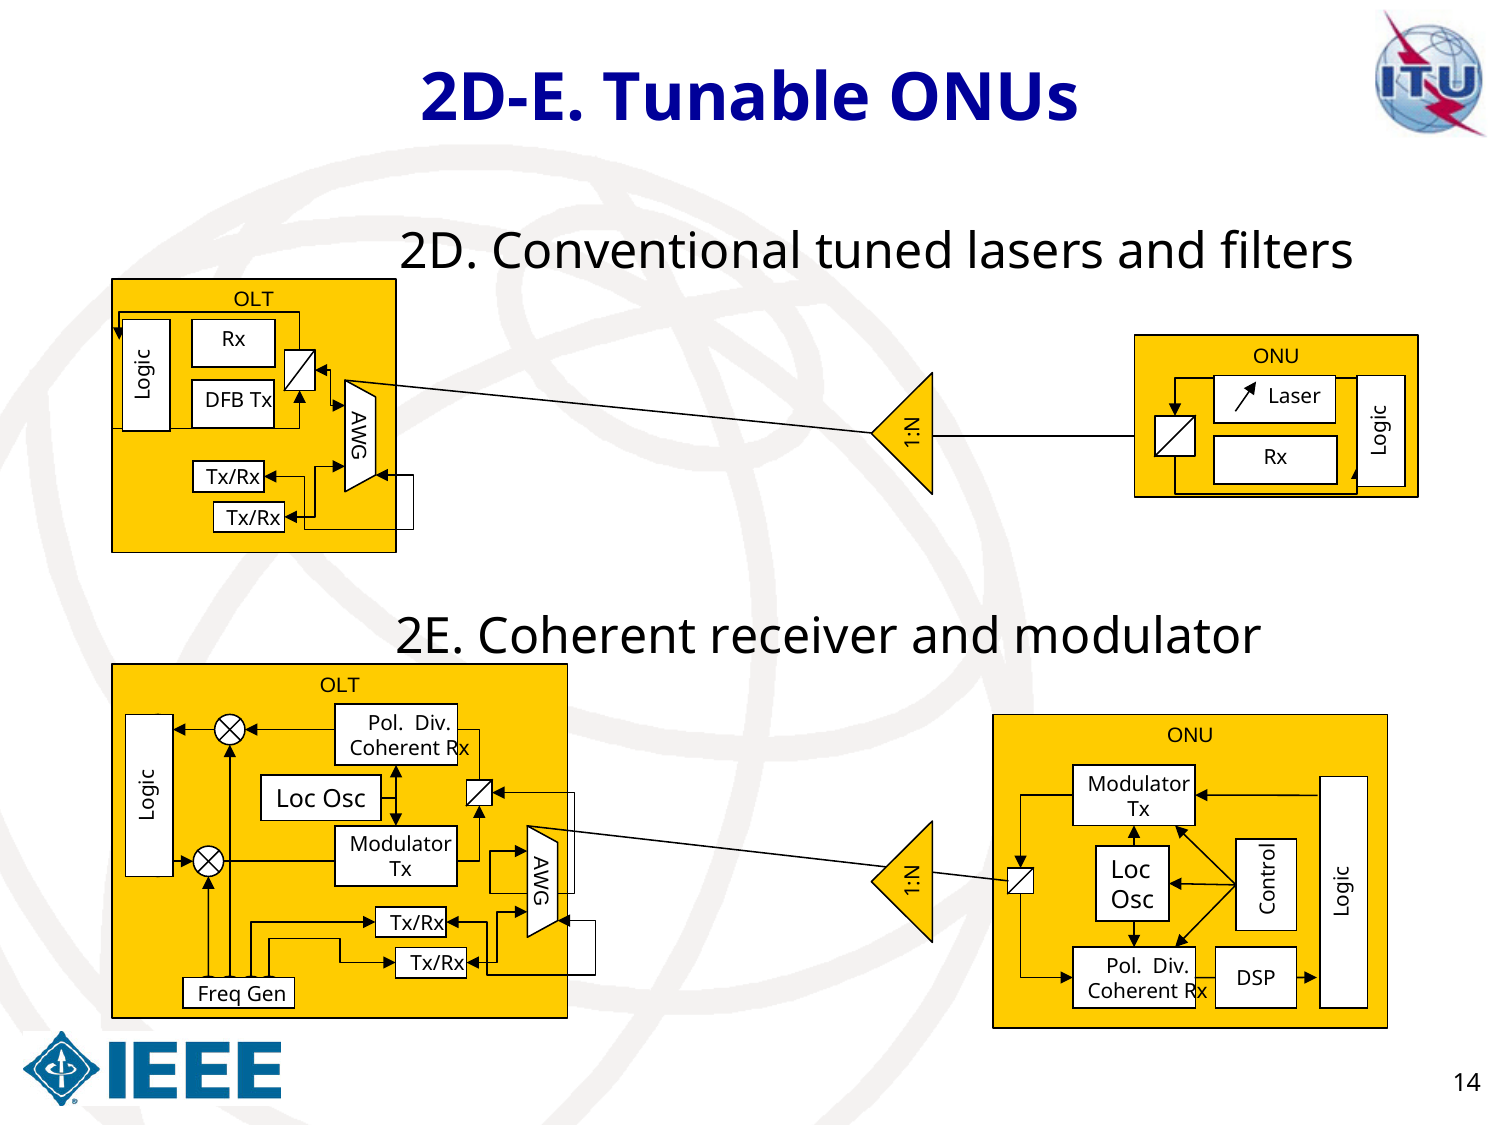

# 2D-E. Tunable ONUs
2D. Conventional tuned lasers and filters
OLT
Rx
ONU
Laser
Logic
Rx
Logic
1:N
DFB Tx
AWG
Tx/Rx
Tx/Rx
2E. Coherent receiver and modulator
OLT
Pol. Div.
Coherent Rx
Logic
Loc Osc
Modulator
Tx
AWG
Tx/Rx
Tx/Rx
Freq Gen
ONU
Modulator
Tx
Loc
Osc
Control
Logic
Pol. Div.
Coherent Rx
DSP
1:N